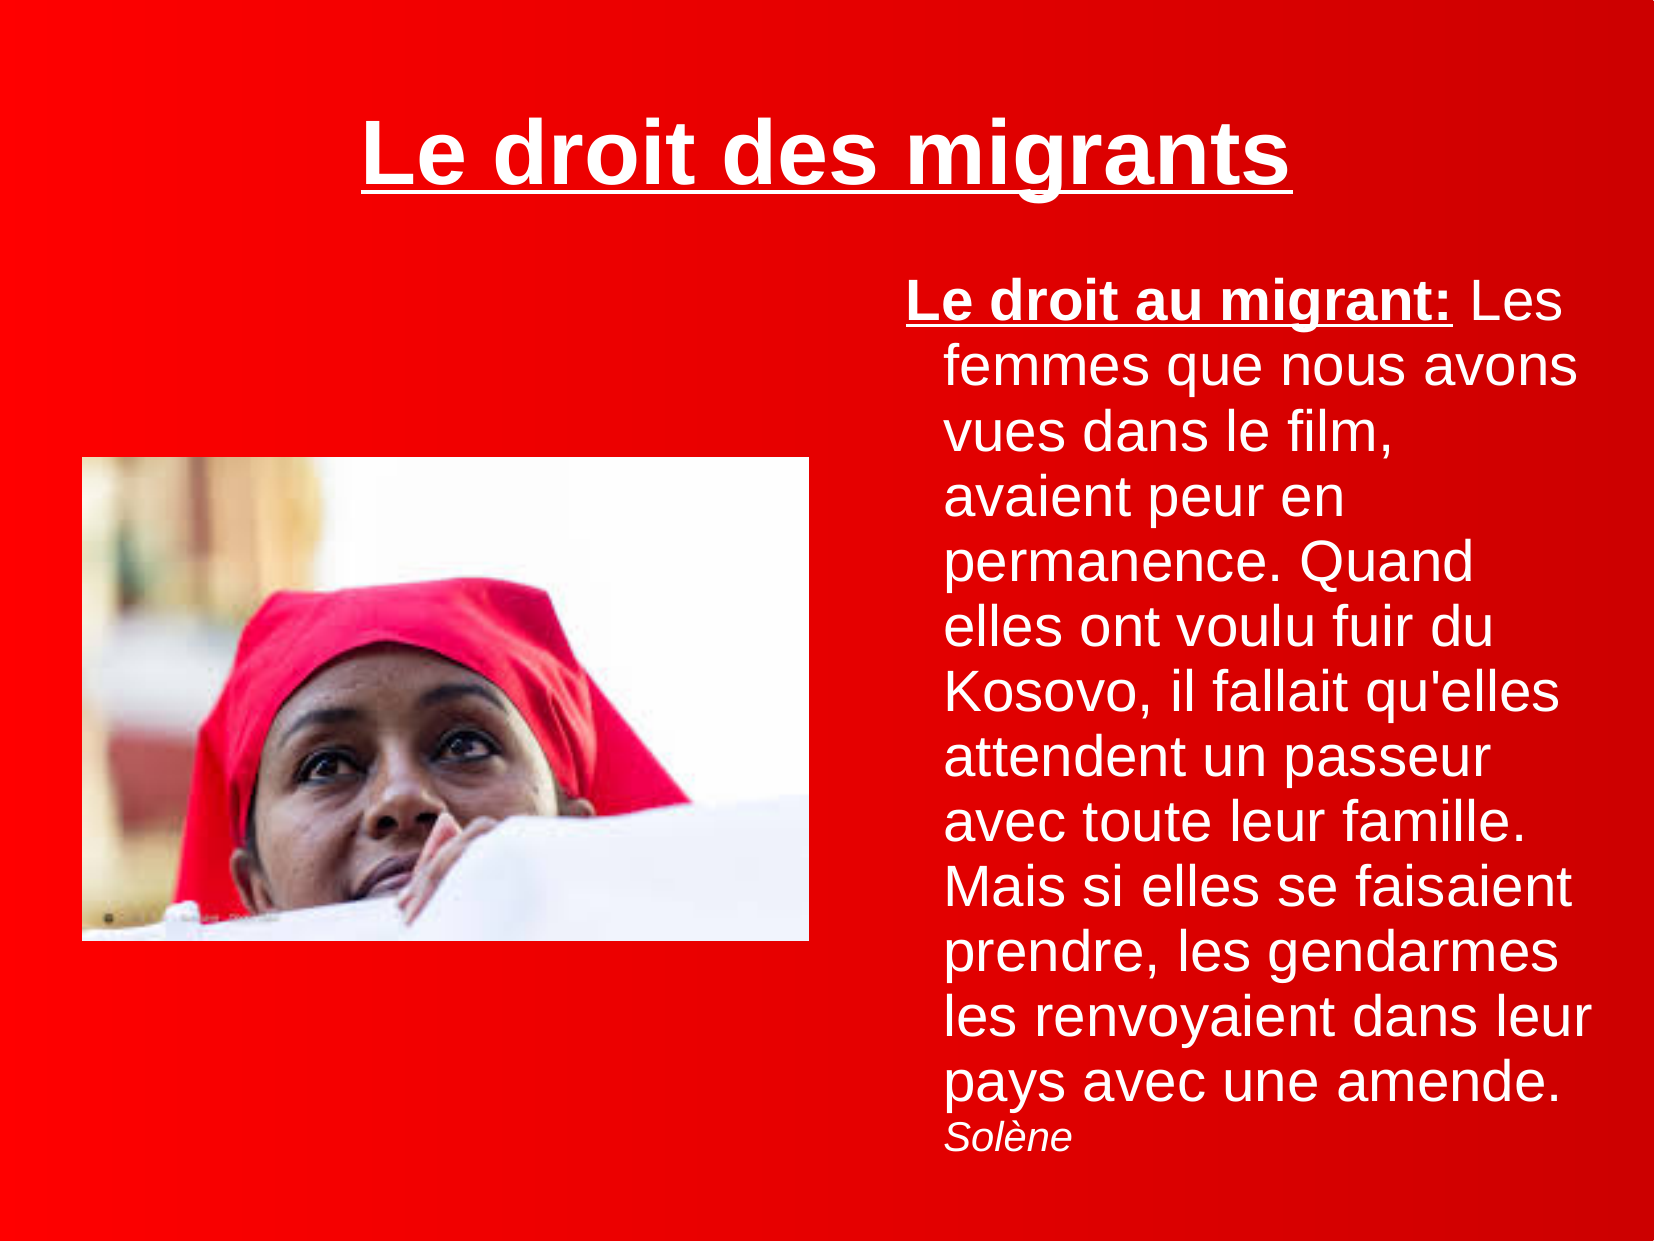

# Le droit des migrants
Le droit au migrant: Les femmes que nous avons vues dans le film, avaient peur en permanence. Quand elles ont voulu fuir du Kosovo, il fallait qu'elles attendent un passeur avec toute leur famille. Mais si elles se faisaient prendre, les gendarmes les renvoyaient dans leur pays avec une amende. Solène